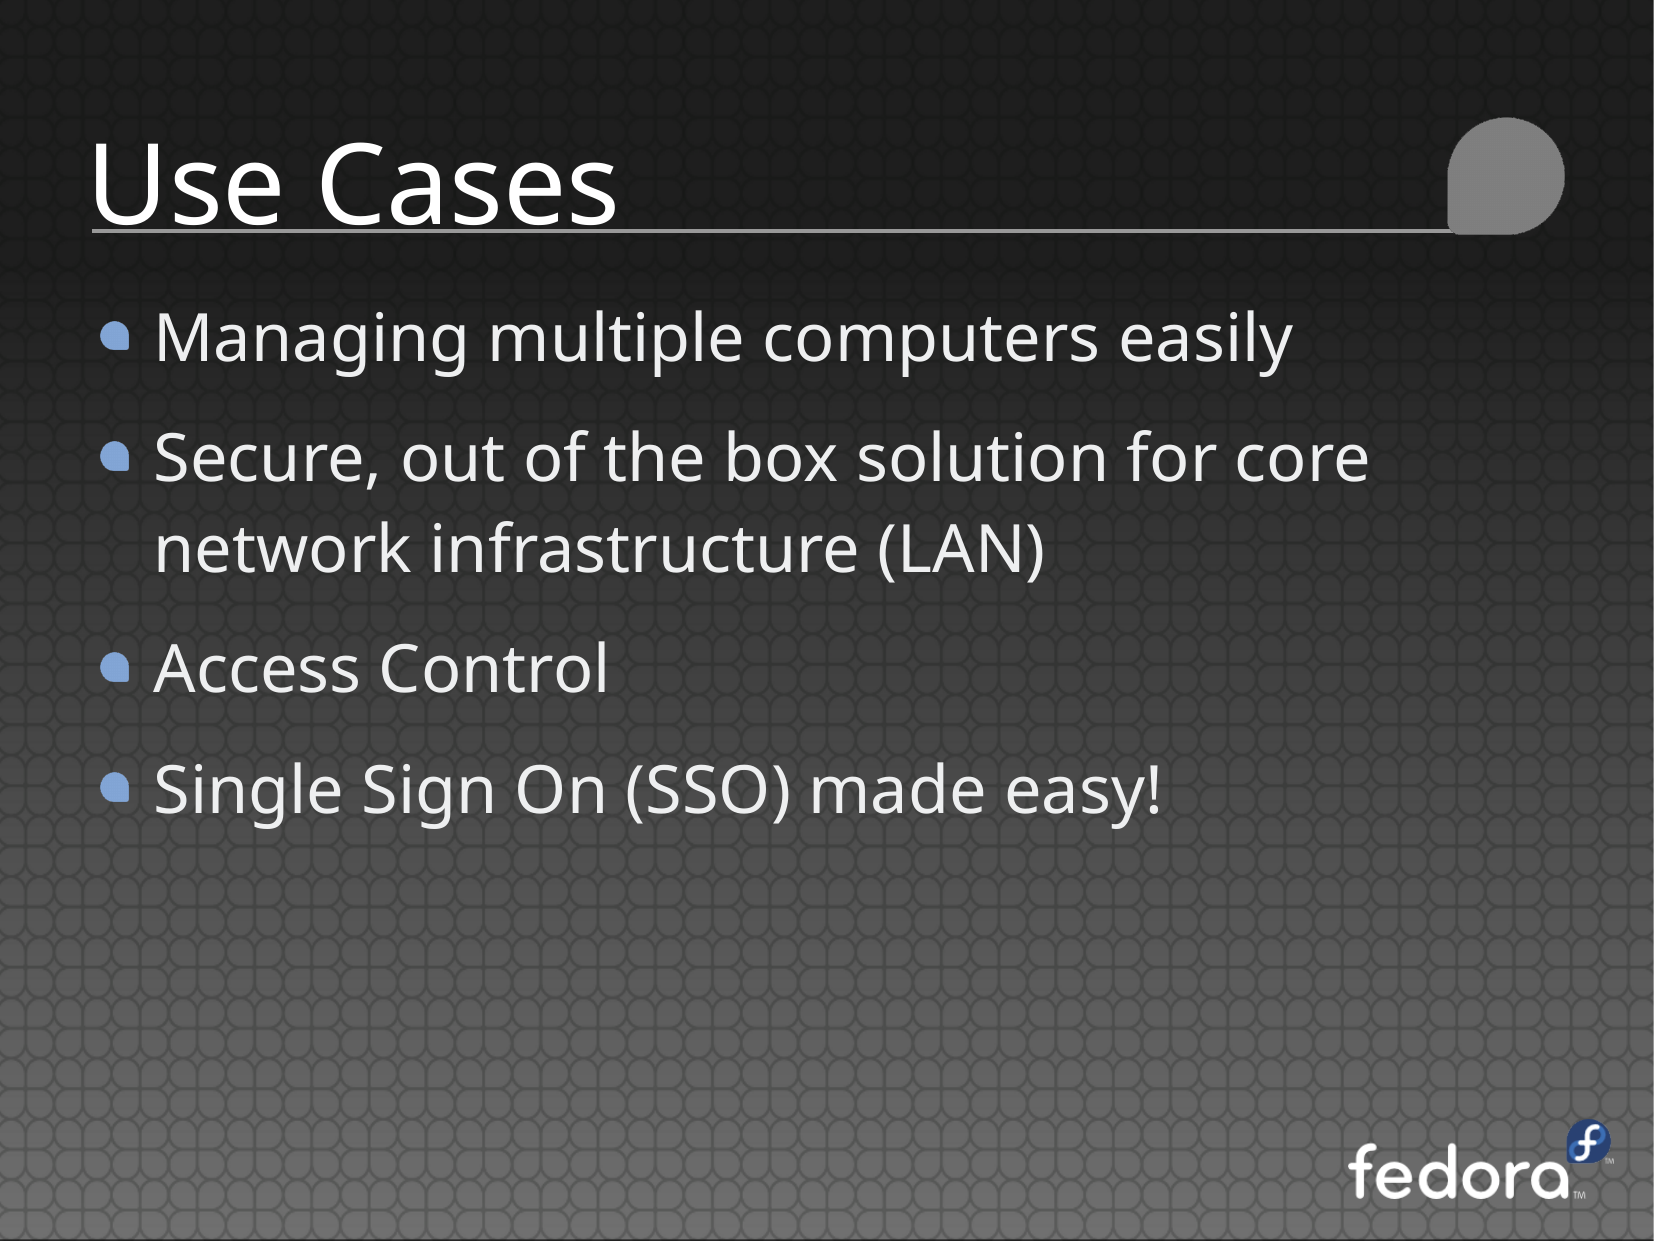

# Use Cases
Managing multiple computers easily
Secure, out of the box solution for core network infrastructure (LAN)
Access Control
Single Sign On (SSO) made easy!